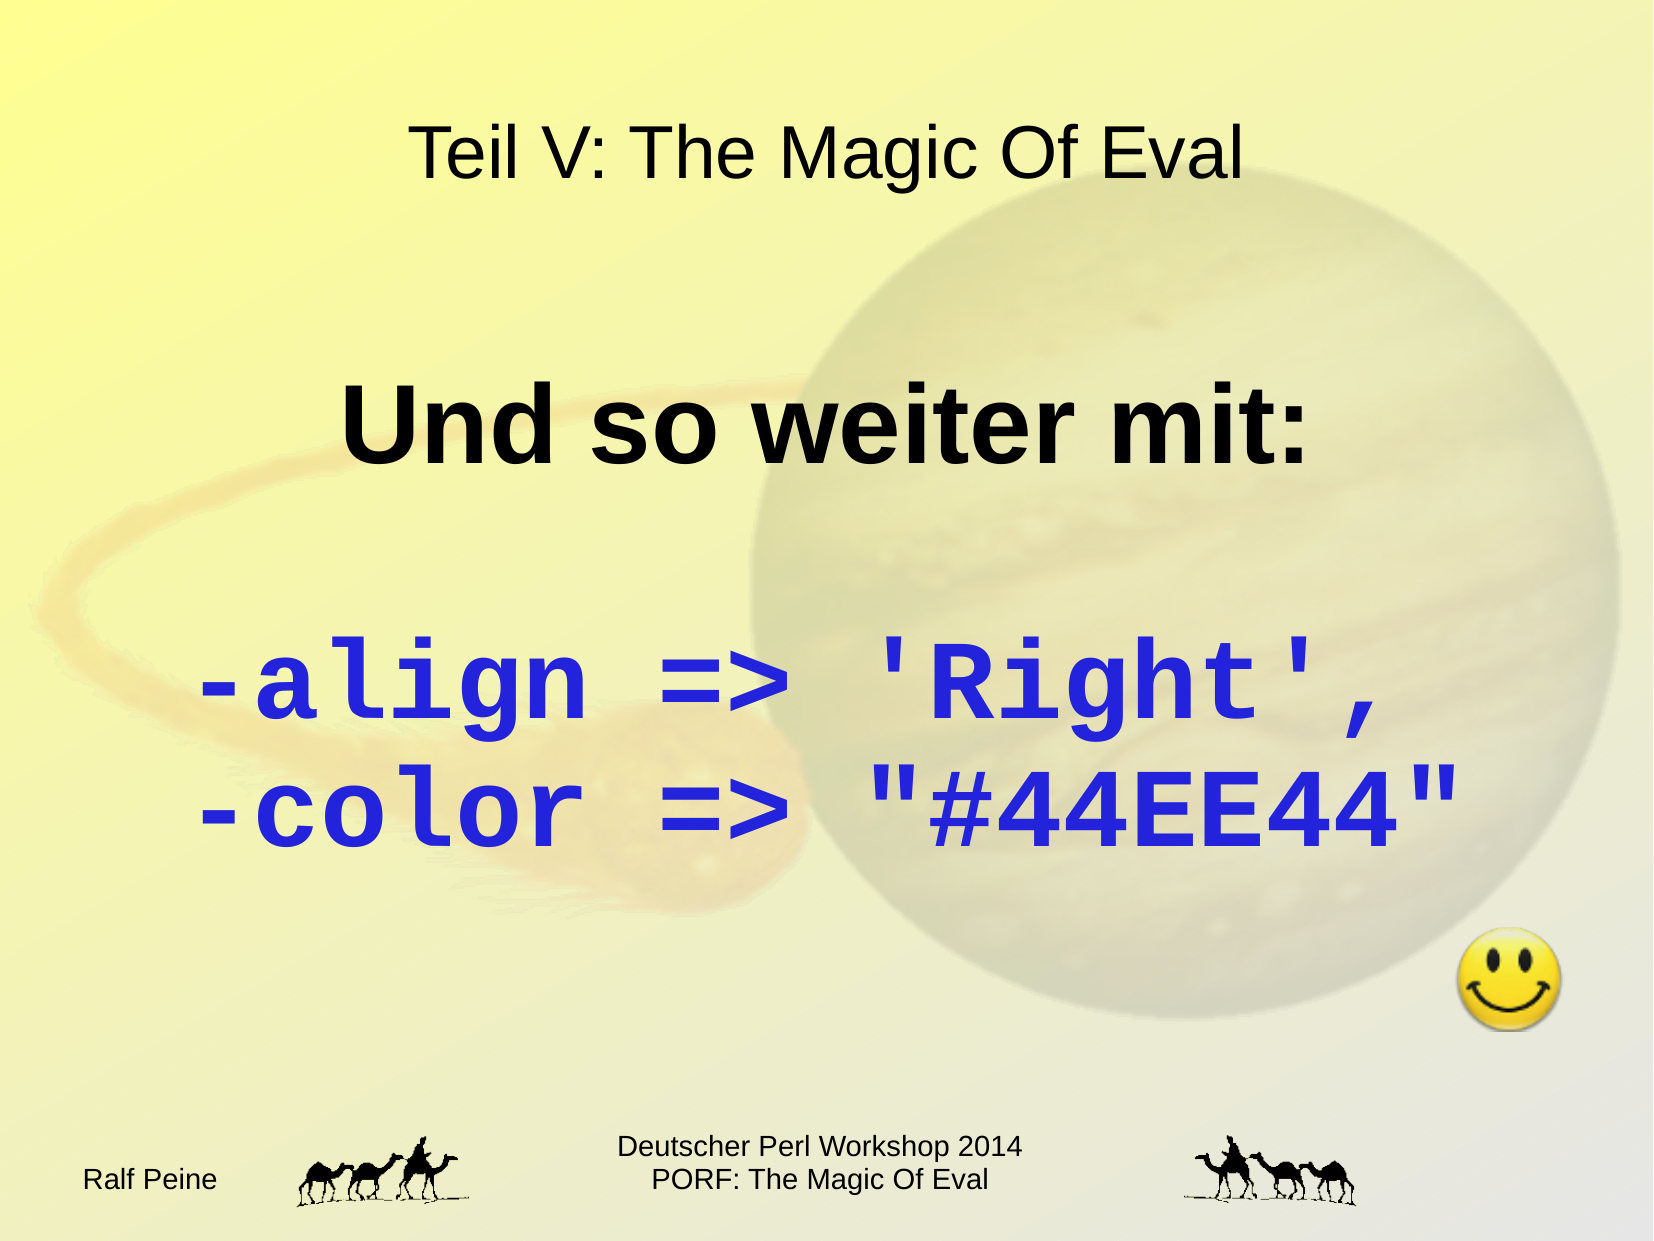

# Teil V: The Magic Of Eval
Und so weiter mit:
-align => 'Right',
-color => "#44EE44"